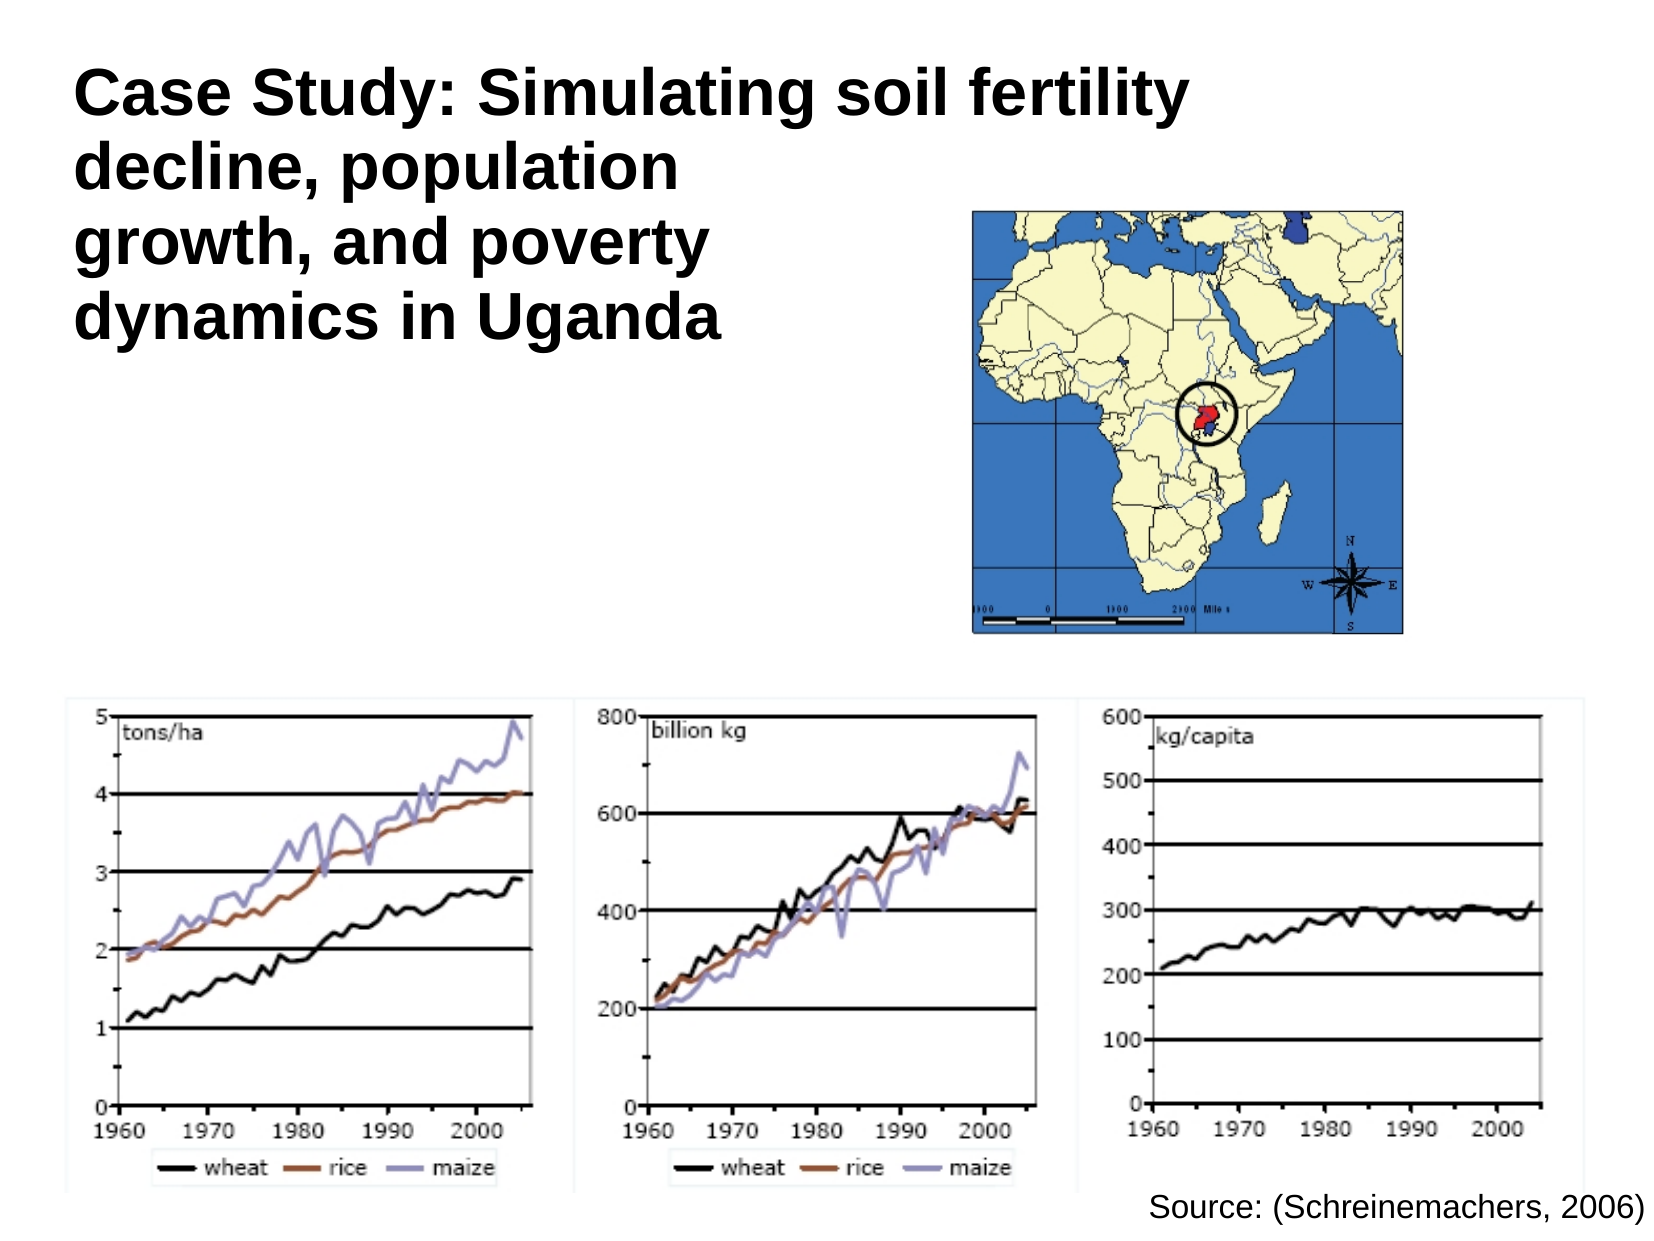

Case Study: Simulating soil fertility decline, population
growth, and poverty
dynamics in Uganda
Source: (Schreinemachers, 2006)